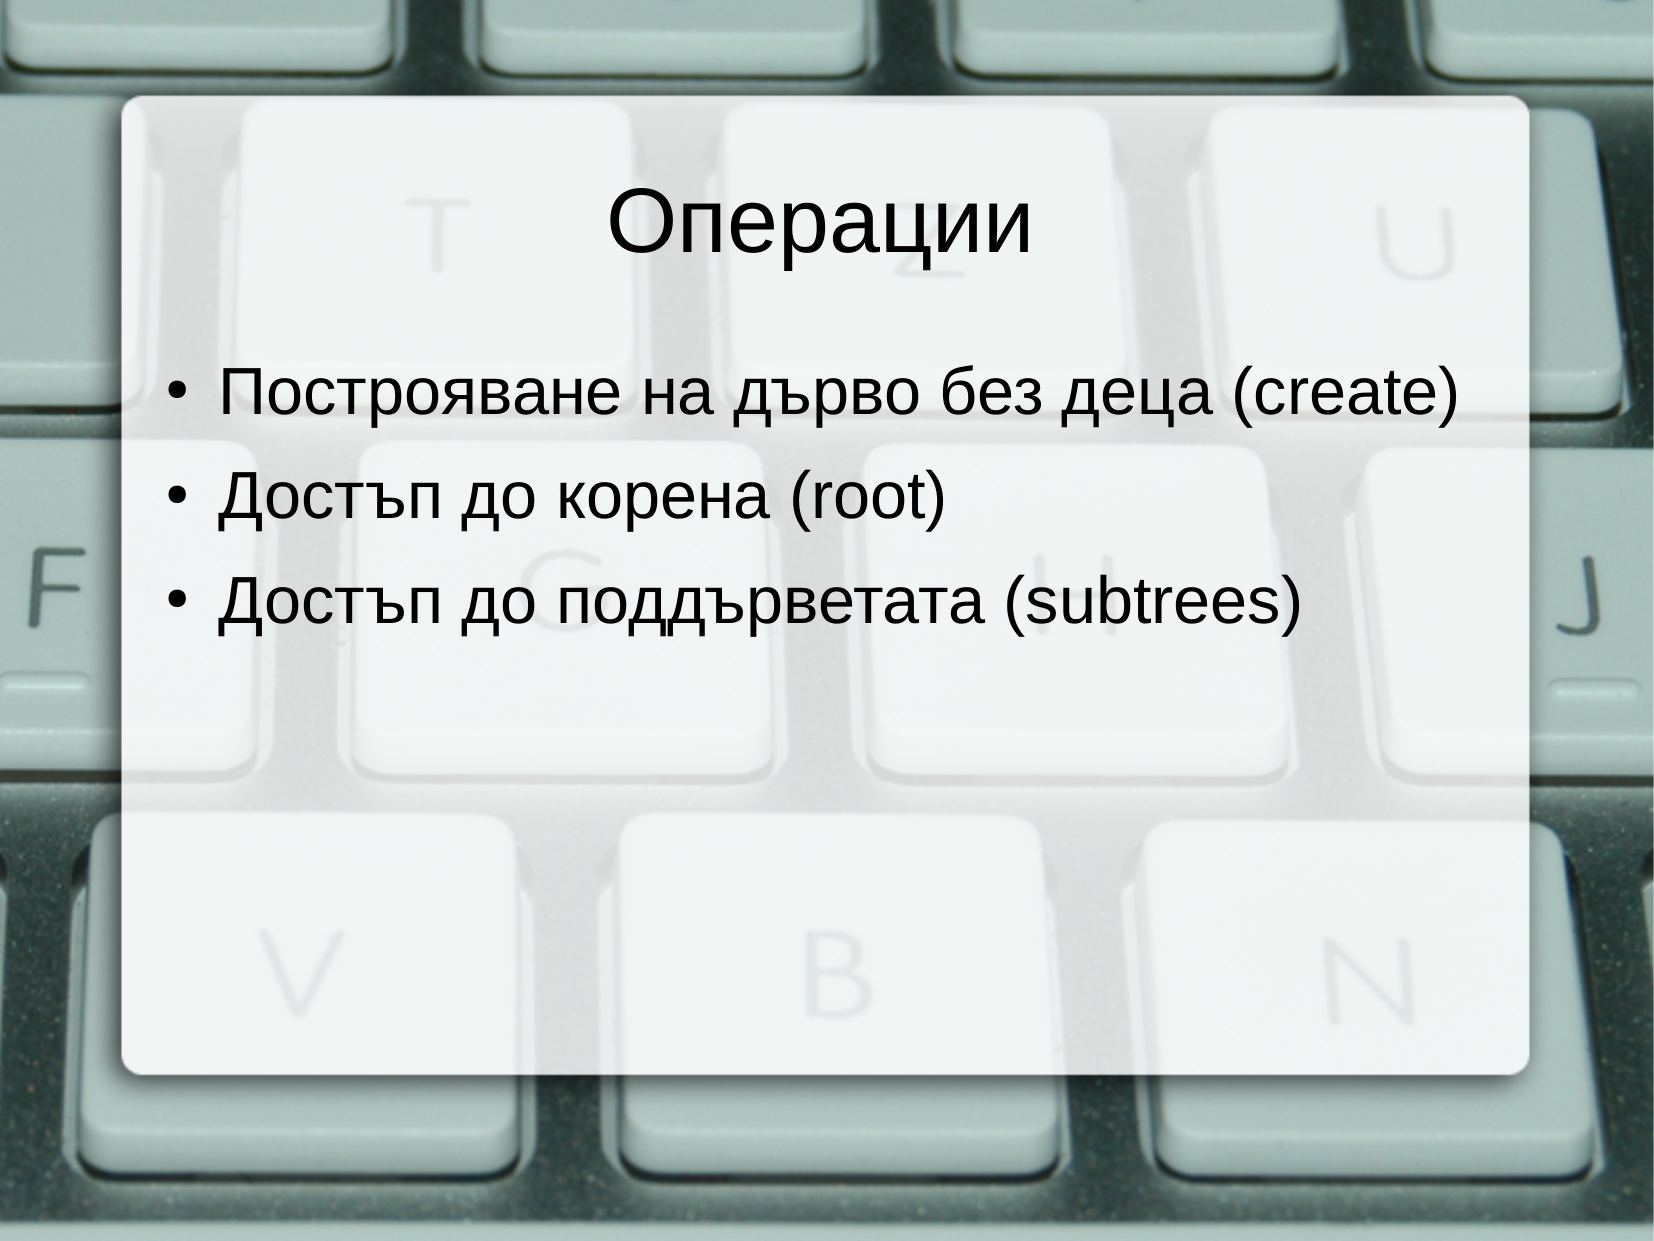

# Операции
Построяване на дърво без деца (create)
Достъп до корена (root)
Достъп до поддърветата (subtrees)